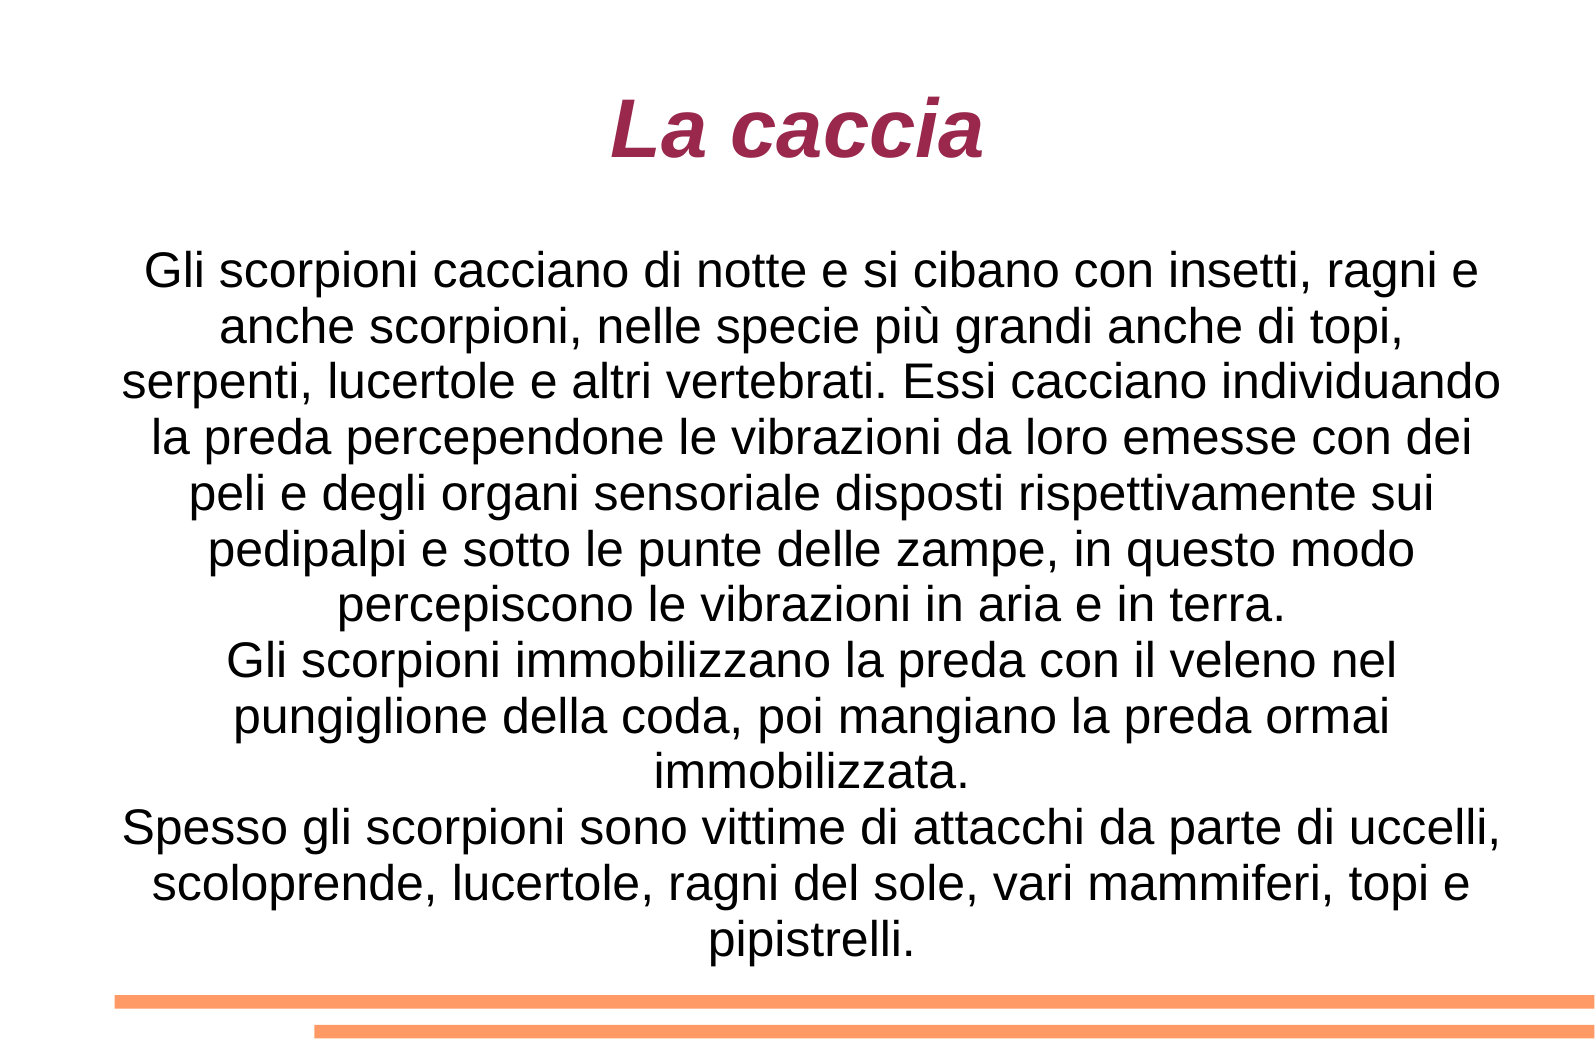

# La caccia
Gli scorpioni cacciano di notte e si cibano con insetti, ragni e anche scorpioni, nelle specie più grandi anche di topi, serpenti, lucertole e altri vertebrati. Essi cacciano individuando la preda percependone le vibrazioni da loro emesse con dei peli e degli organi sensoriale disposti rispettivamente sui pedipalpi e sotto le punte delle zampe, in questo modo percepiscono le vibrazioni in aria e in terra.
Gli scorpioni immobilizzano la preda con il veleno nel pungiglione della coda, poi mangiano la preda ormai immobilizzata.
Spesso gli scorpioni sono vittime di attacchi da parte di uccelli, scoloprende, lucertole, ragni del sole, vari mammiferi, topi e pipistrelli.